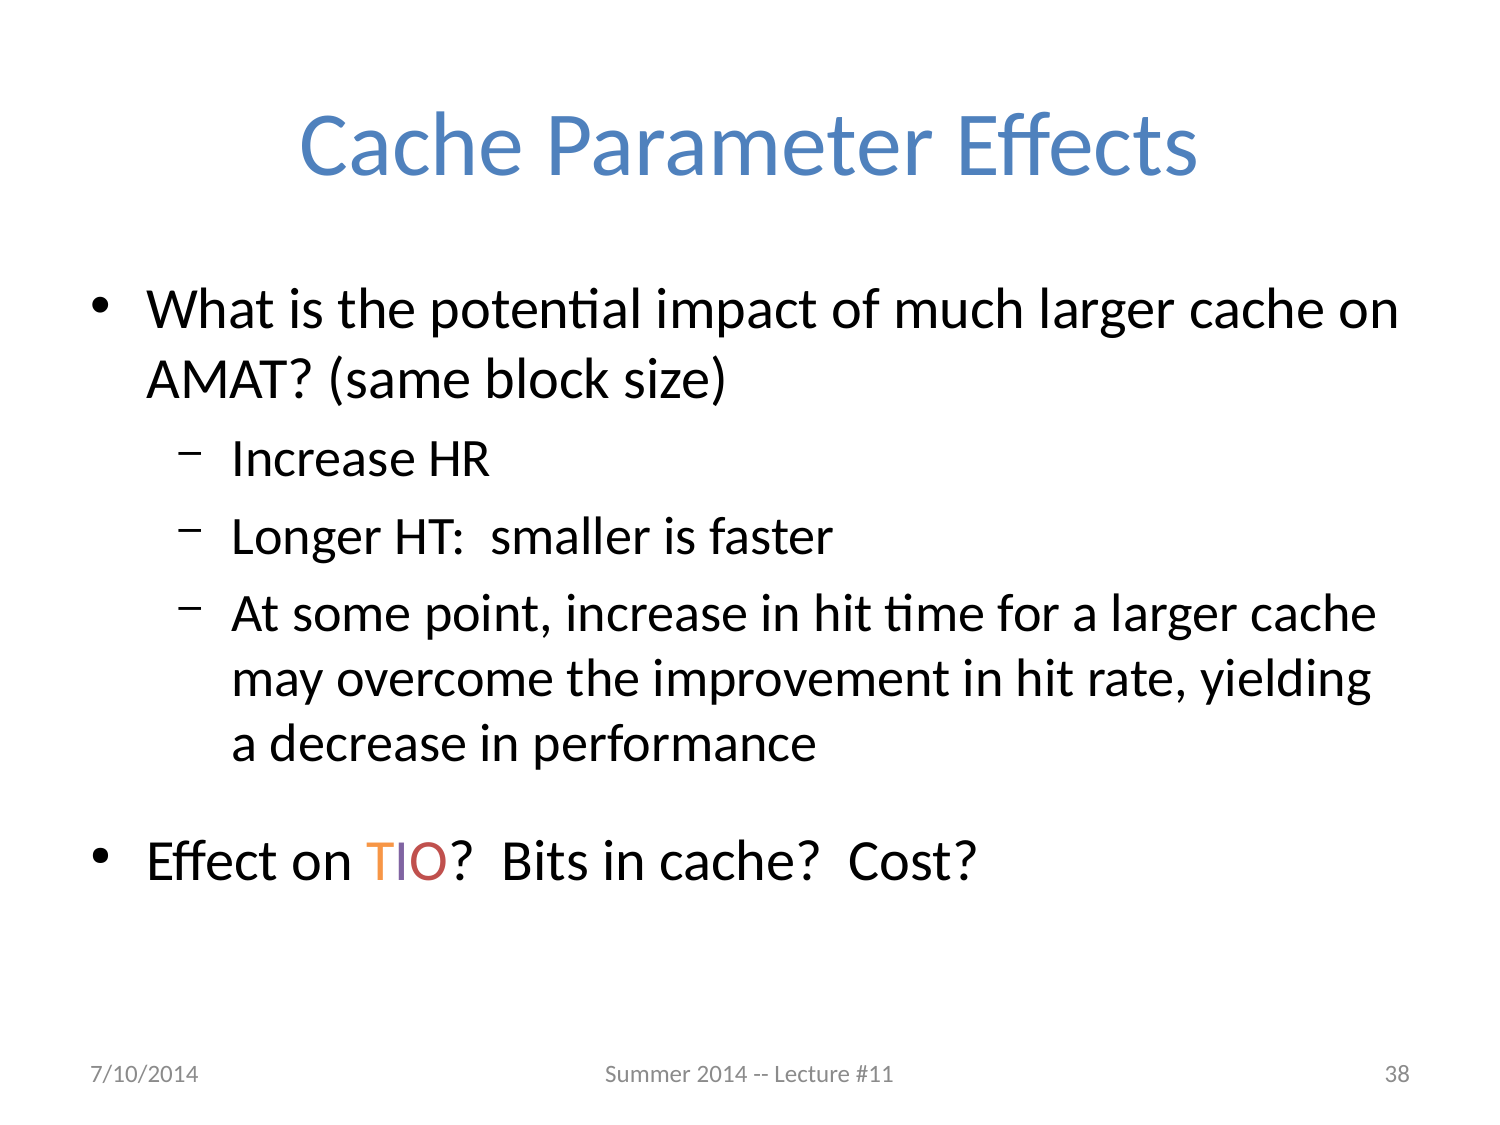

# Cache Parameter Effects
What is the potential impact of much larger cache on AMAT? (same block size)
Increase HR
Longer HT: smaller is faster
At some point, increase in hit time for a larger cache may overcome the improvement in hit rate, yielding a decrease in performance
Effect on TIO? Bits in cache? Cost?
7/10/2014
Summer 2014 -- Lecture #11